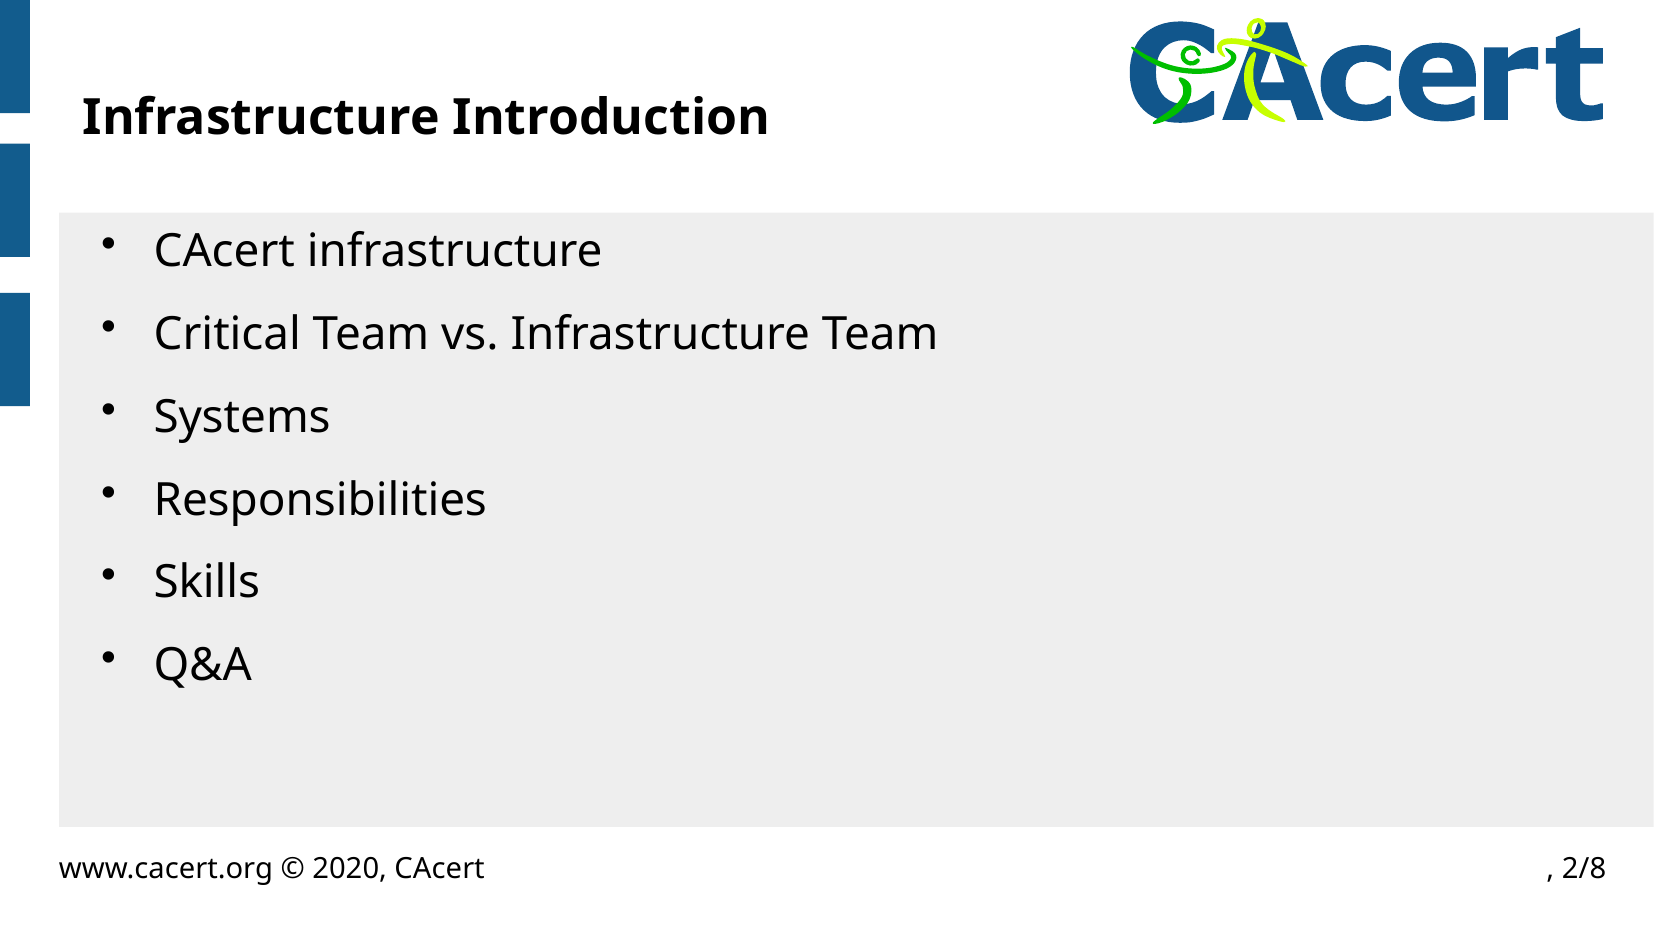

# Infrastructure Introduction
CAcert infrastructure
Critical Team vs. Infrastructure Team
Systems
Responsibilities
Skills
Q&A
2